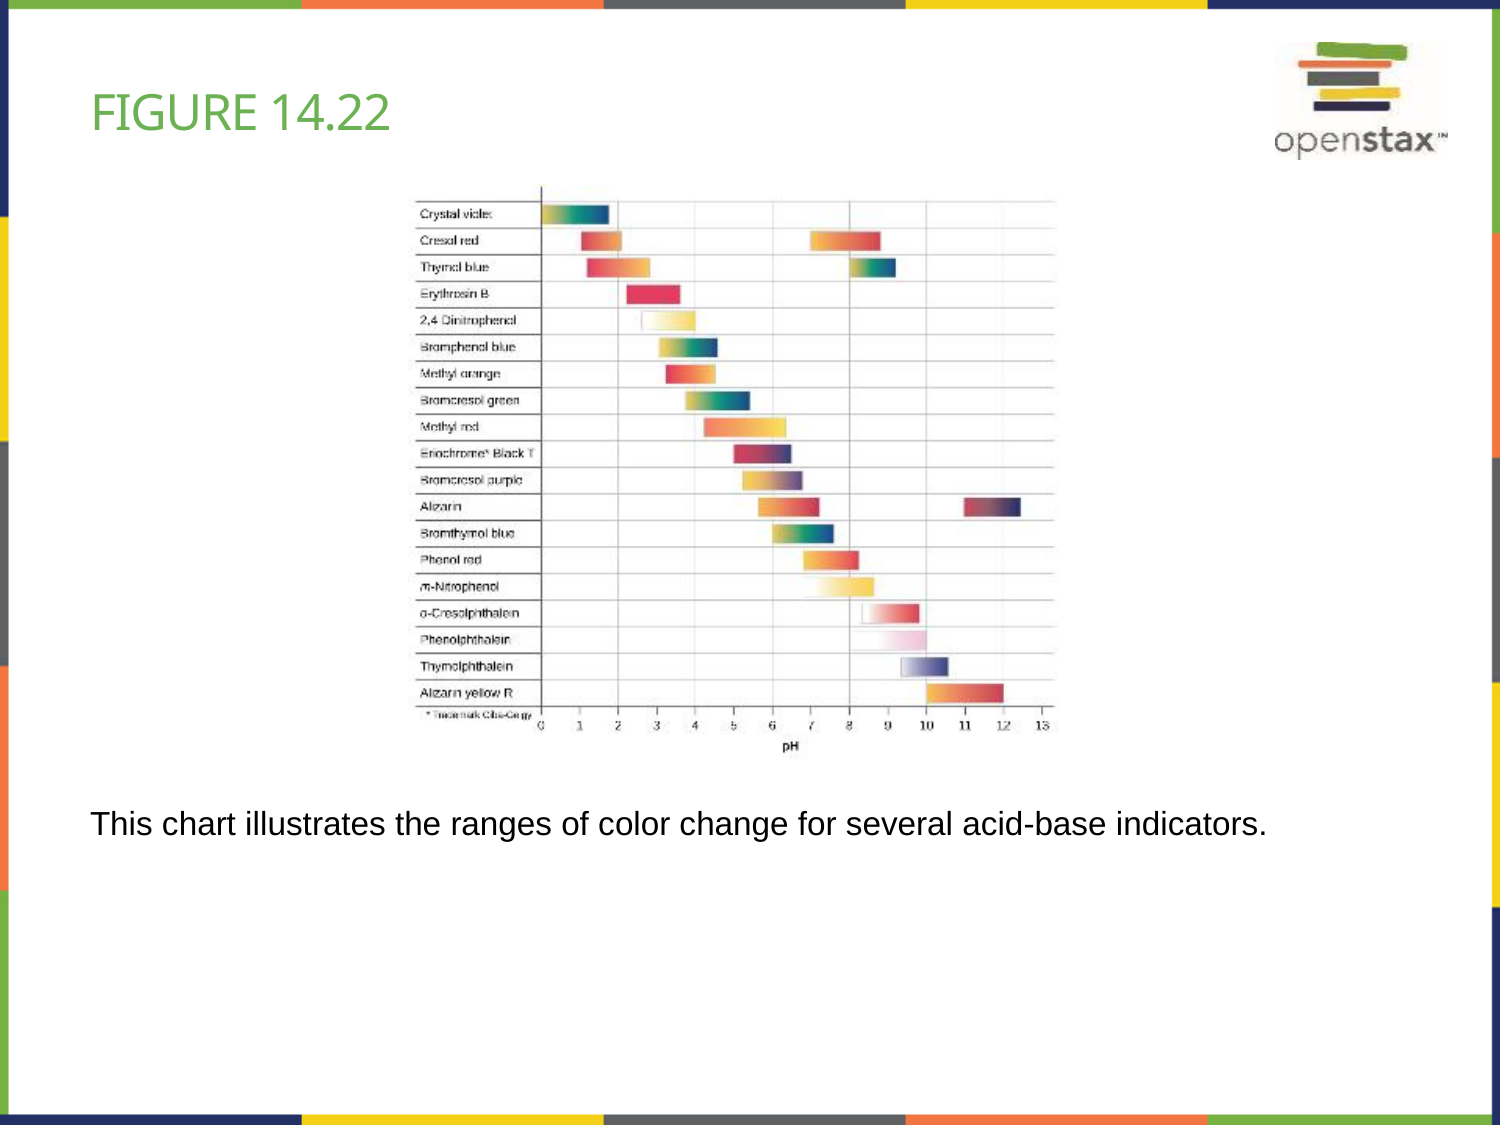

# Figure 14.22
This chart illustrates the ranges of color change for several acid-base indicators.